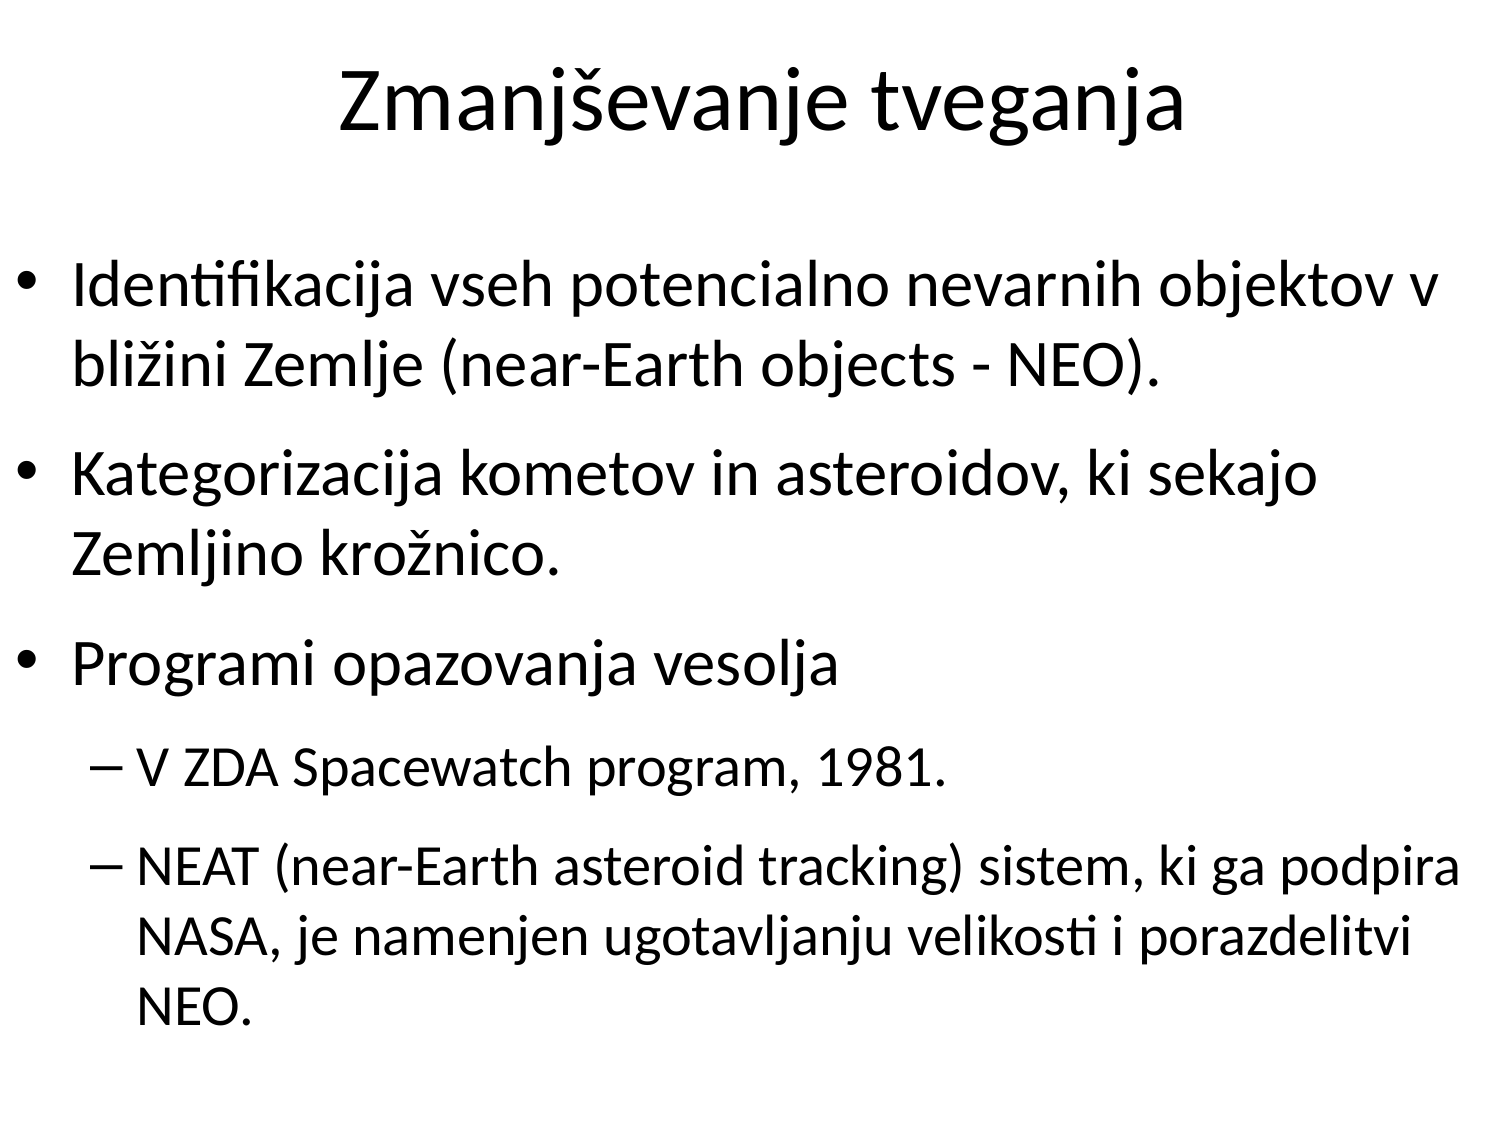

# Zmanjševanje tveganja
Identifikacija vseh potencialno nevarnih objektov v bližini Zemlje (near-Earth objects - NEO).
Kategorizacija kometov in asteroidov, ki sekajo Zemljino krožnico.
Programi opazovanja vesolja
V ZDA Spacewatch program, 1981.
NEAT (near-Earth asteroid tracking) sistem, ki ga podpira NASA, je namenjen ugotavljanju velikosti i porazdelitvi NEO.